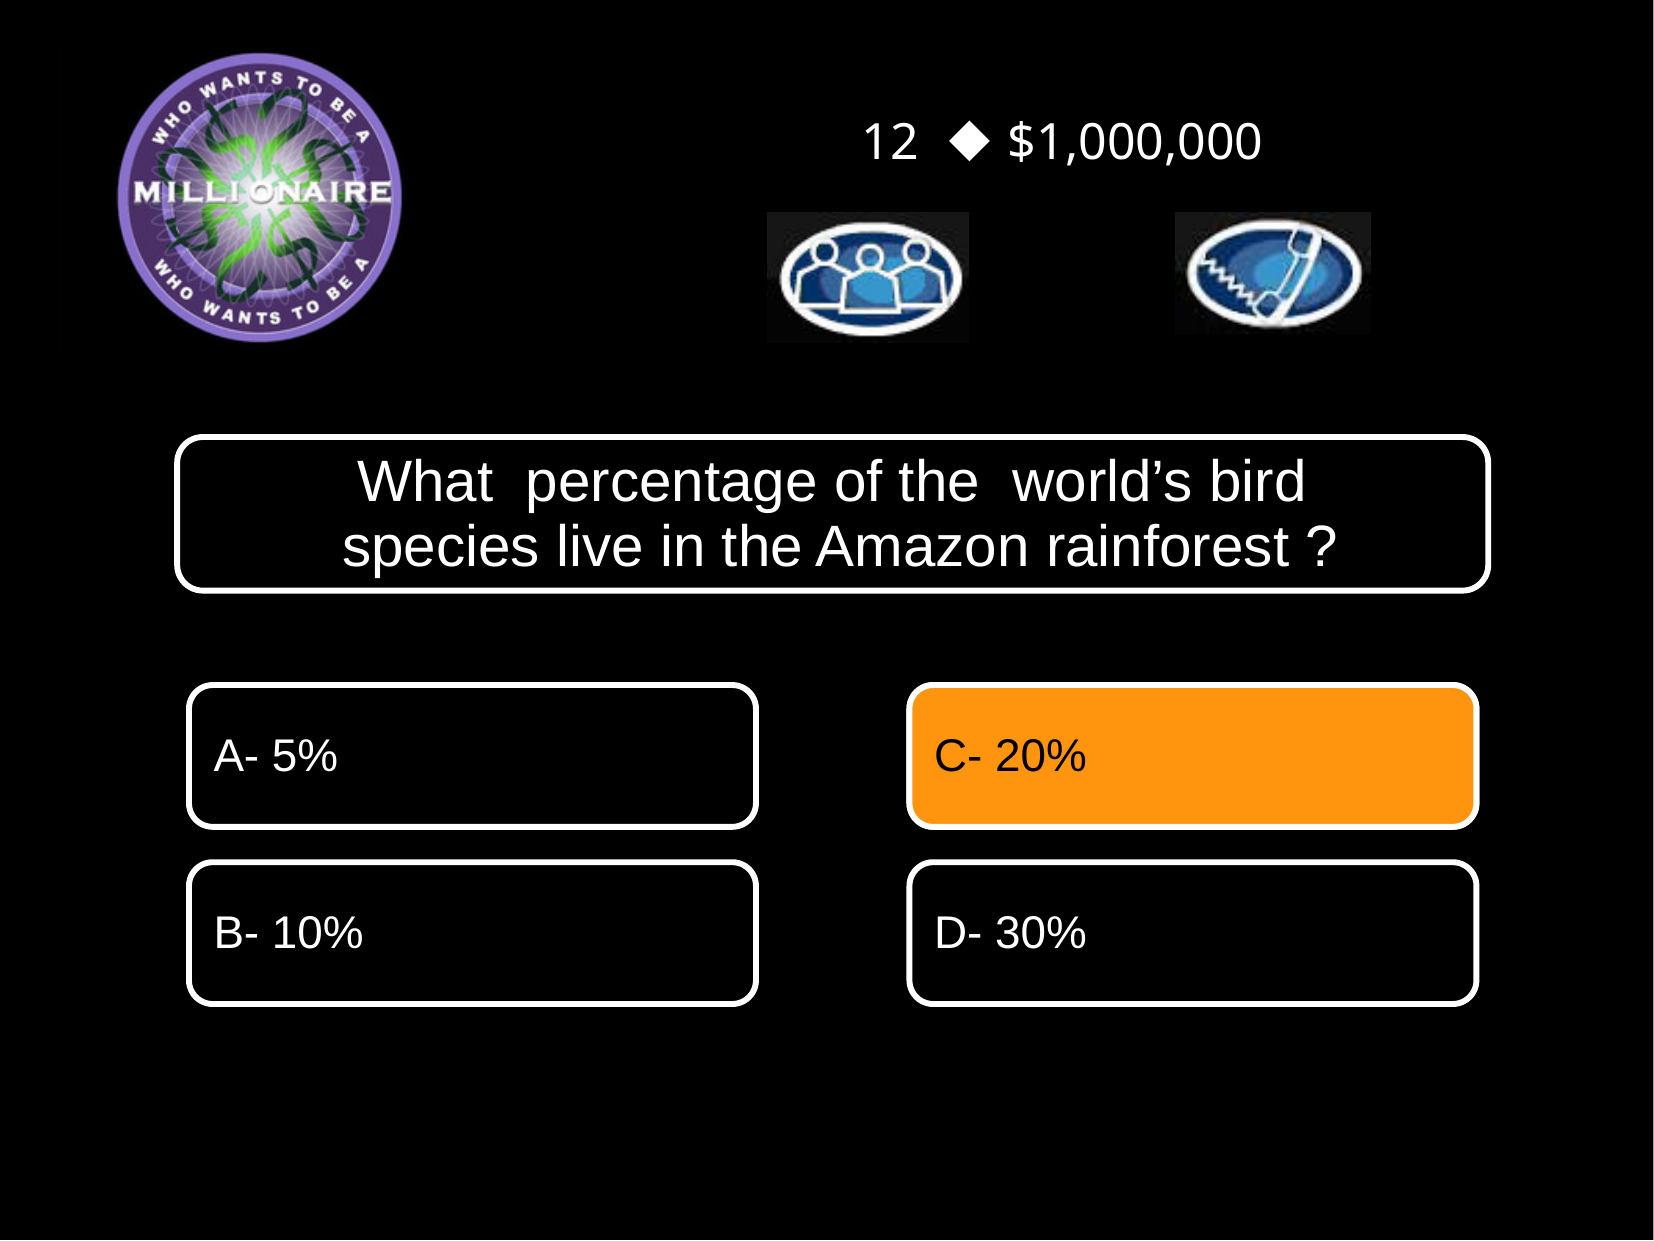

12  $1,000,000
What percentage of the world’s bird
 species live in the Amazon rainforest ?
A- 5%
C- 20%
C- 20%
B- 10%
D- 30%